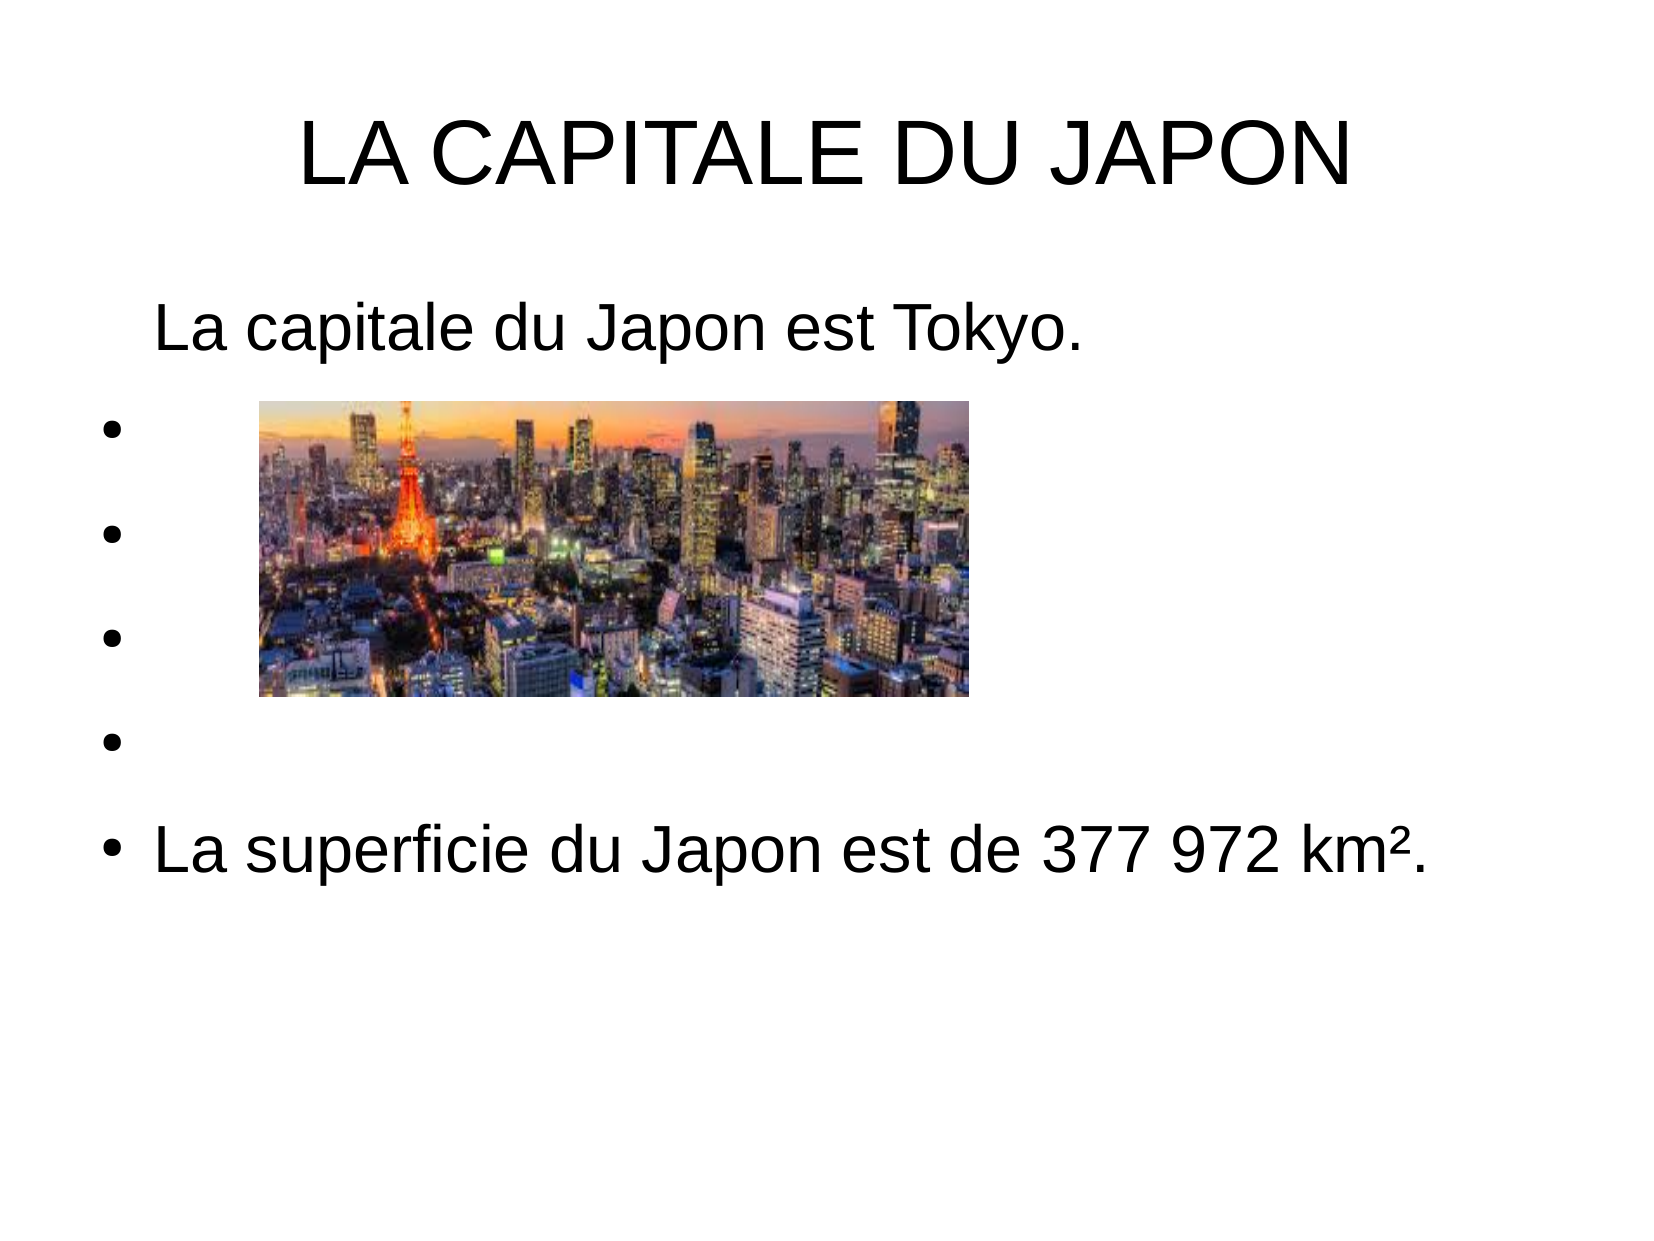

# LA CAPITALE DU JAPON
La capitale du Japon est Tokyo.
La superficie du Japon est de 377 972 km².